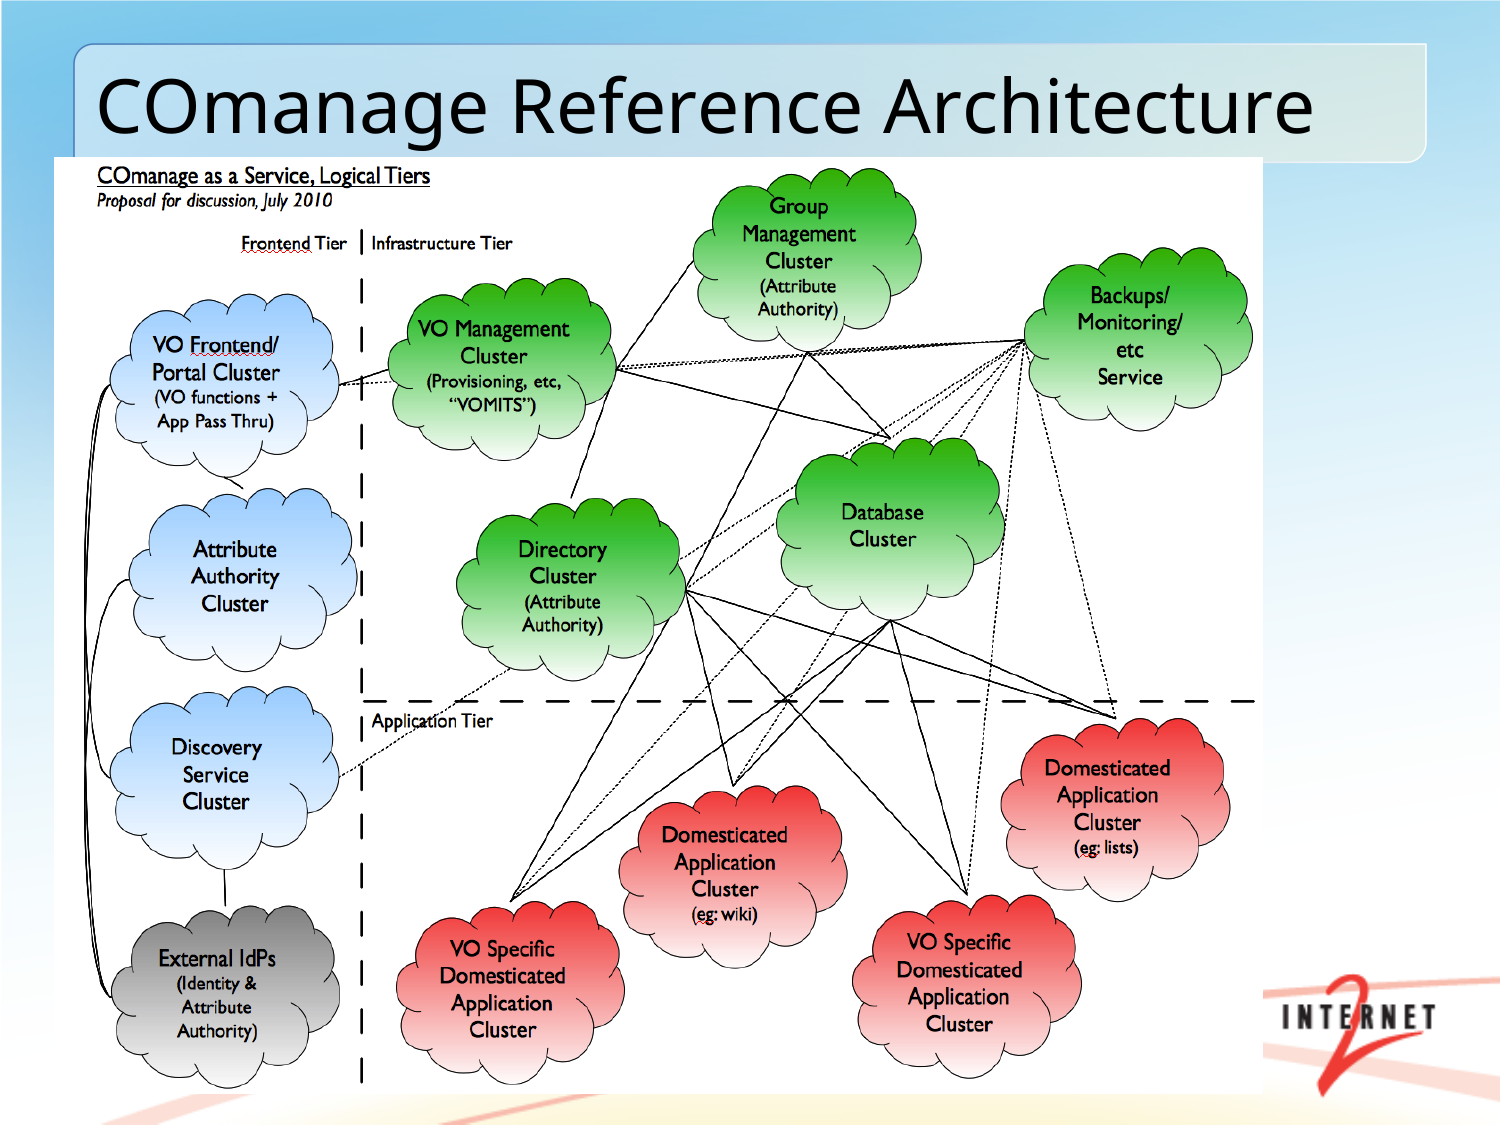

COmanage Reference Architecture
#
 – © 2010 Internet2